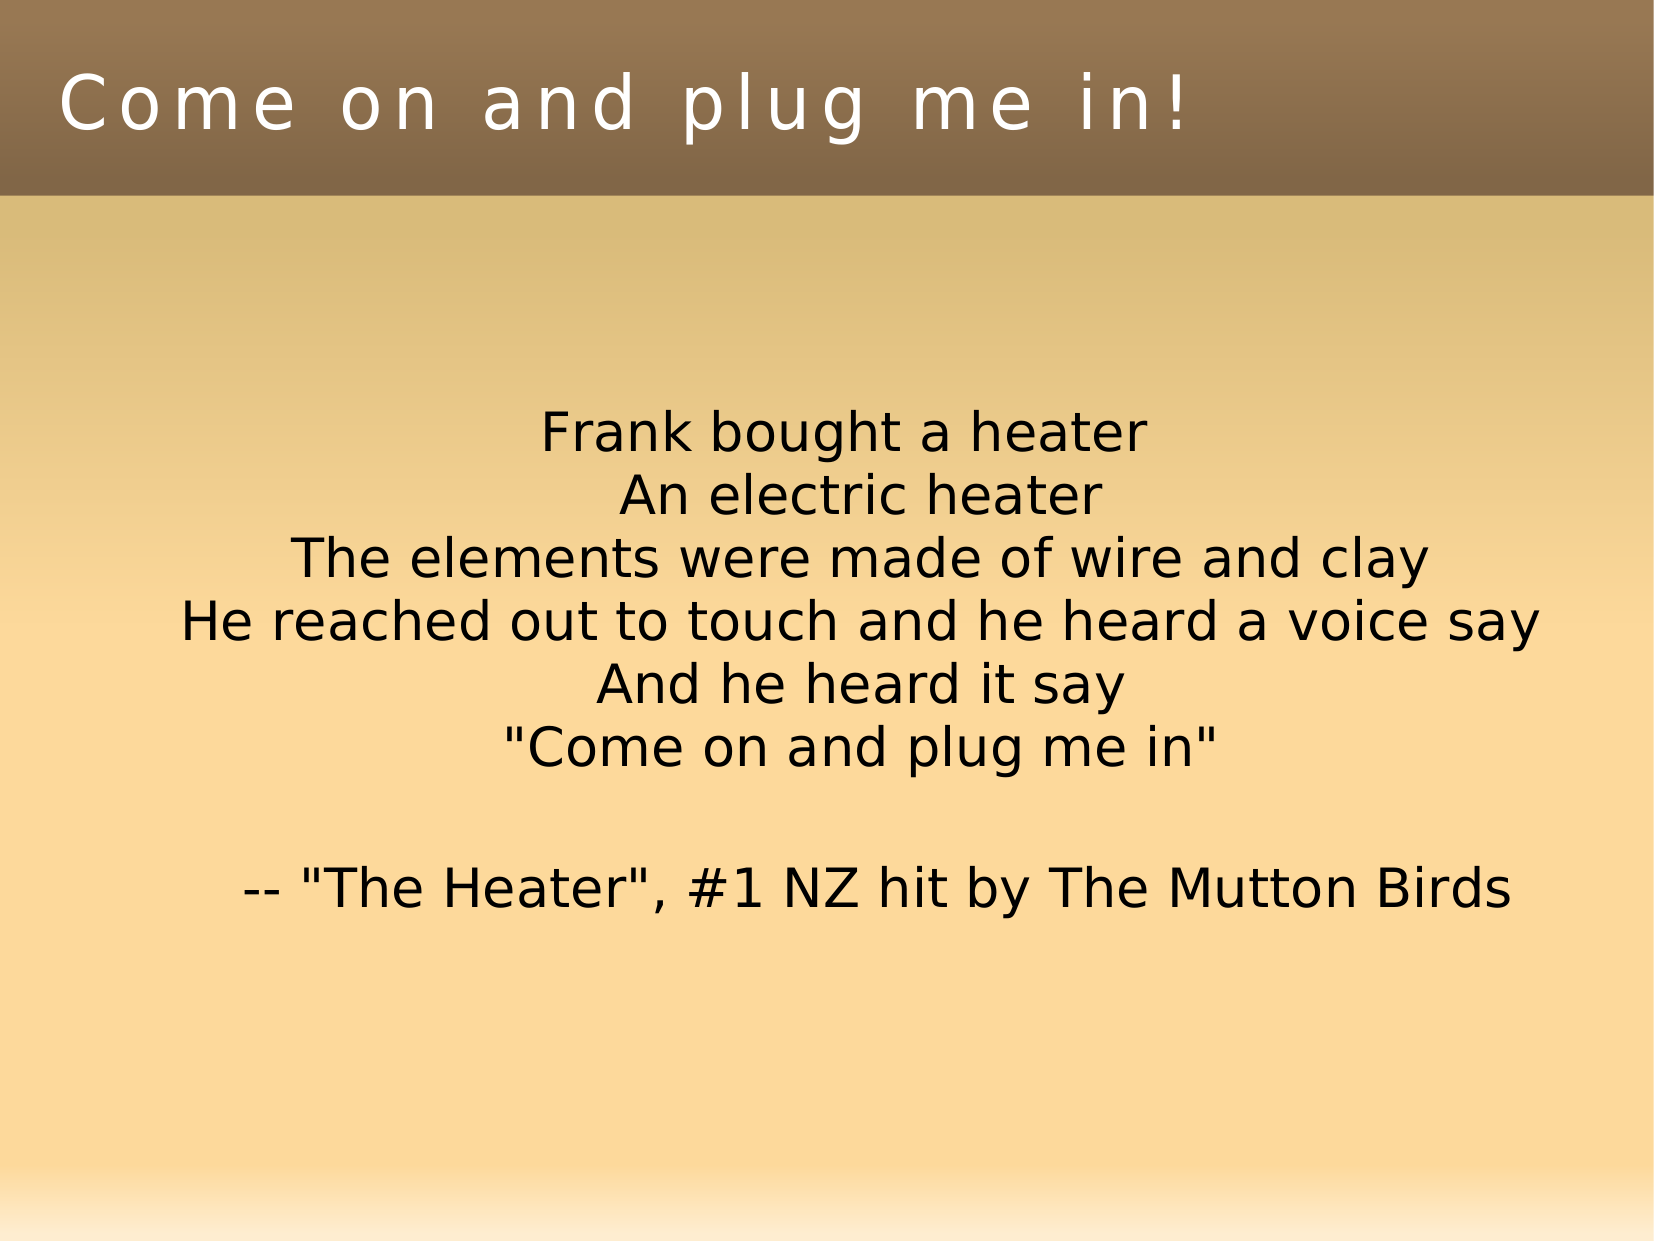

# Come on and plug me in!
Frank bought a heater
 An electric heater
 The elements were made of wire and clay
 He reached out to touch and he heard a voice say
 And he heard it say
 "Come on and plug me in"
 -- "The Heater", #1 NZ hit by The Mutton Birds